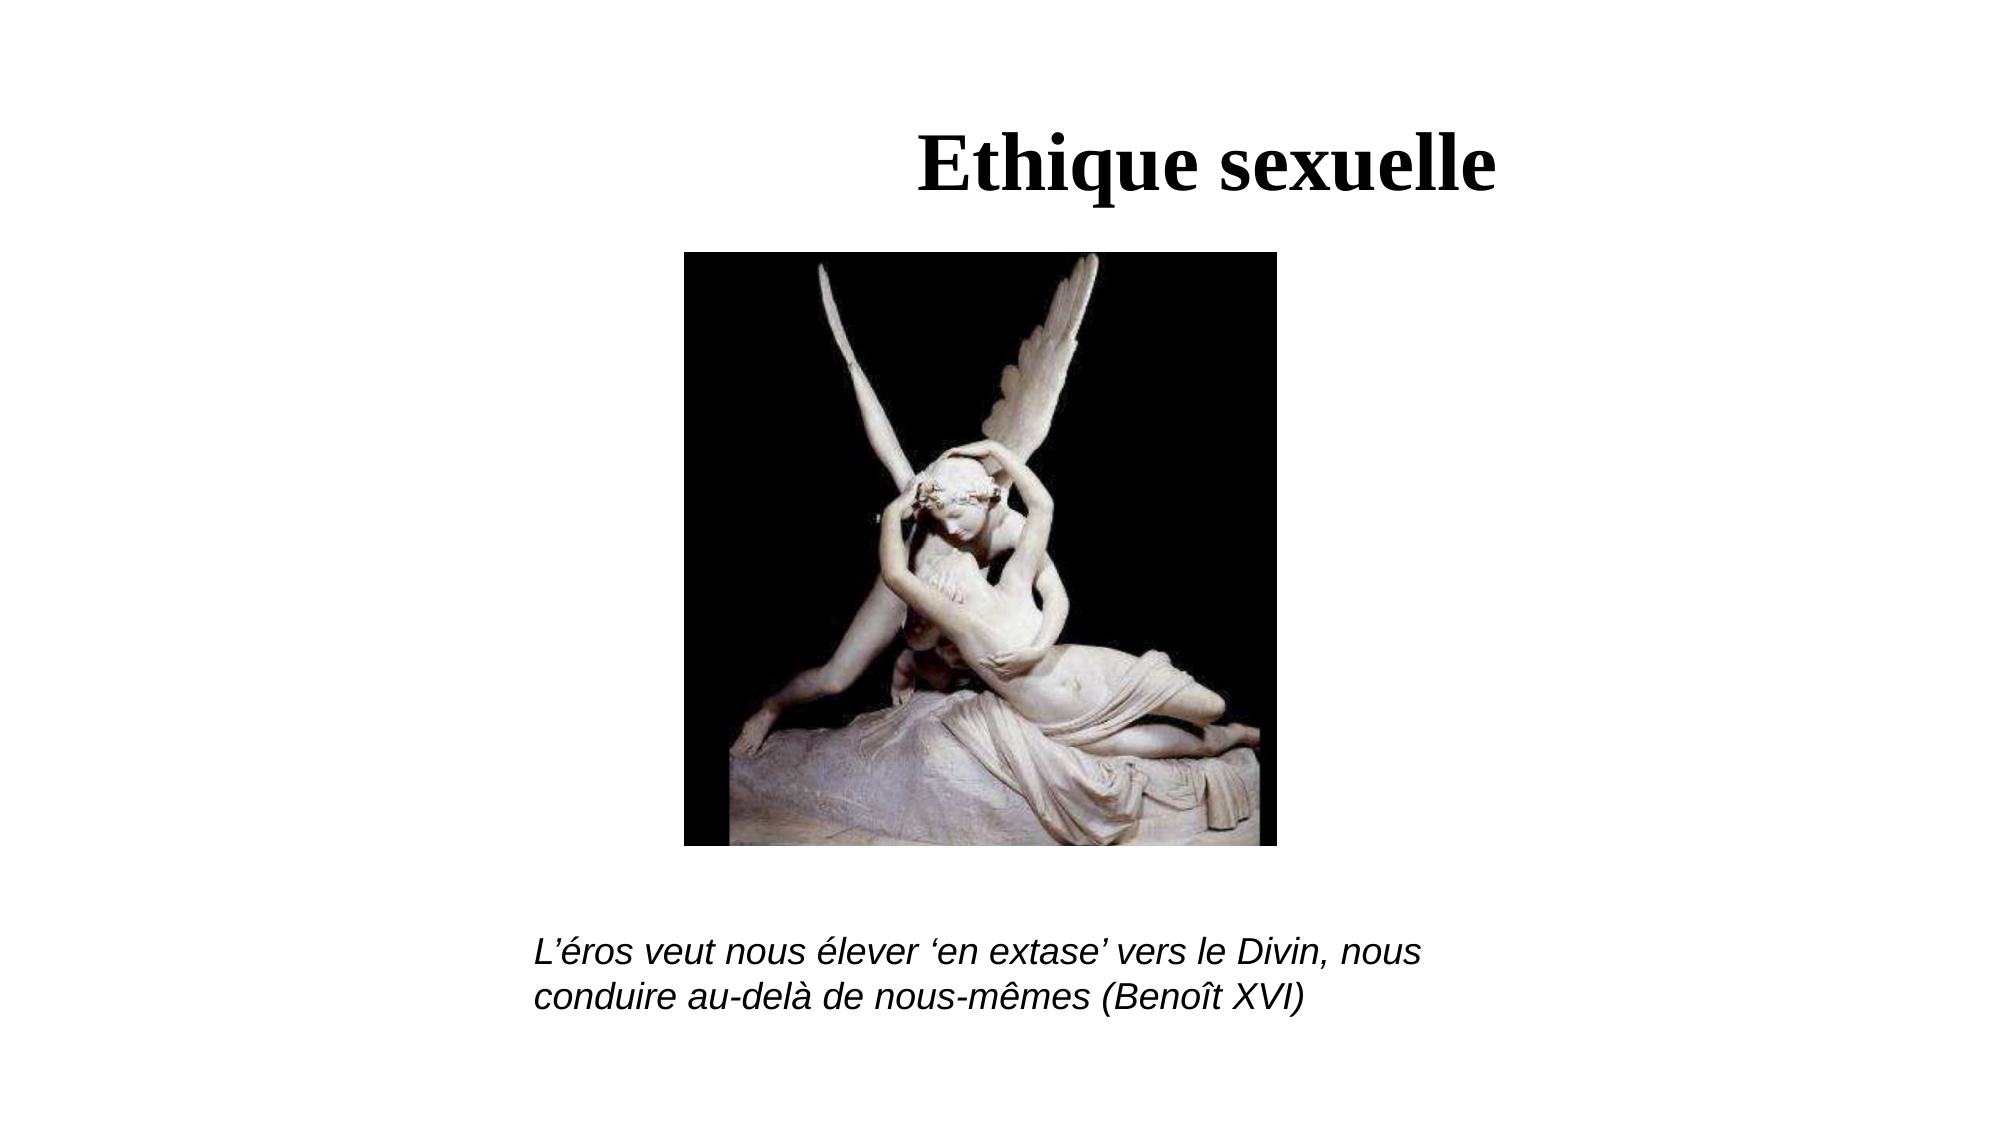

Ethique sexuelle
L’éros veut nous élever ‘en extase’ vers le Divin, nous conduire au-delà de nous-mêmes (Benoît XVI)